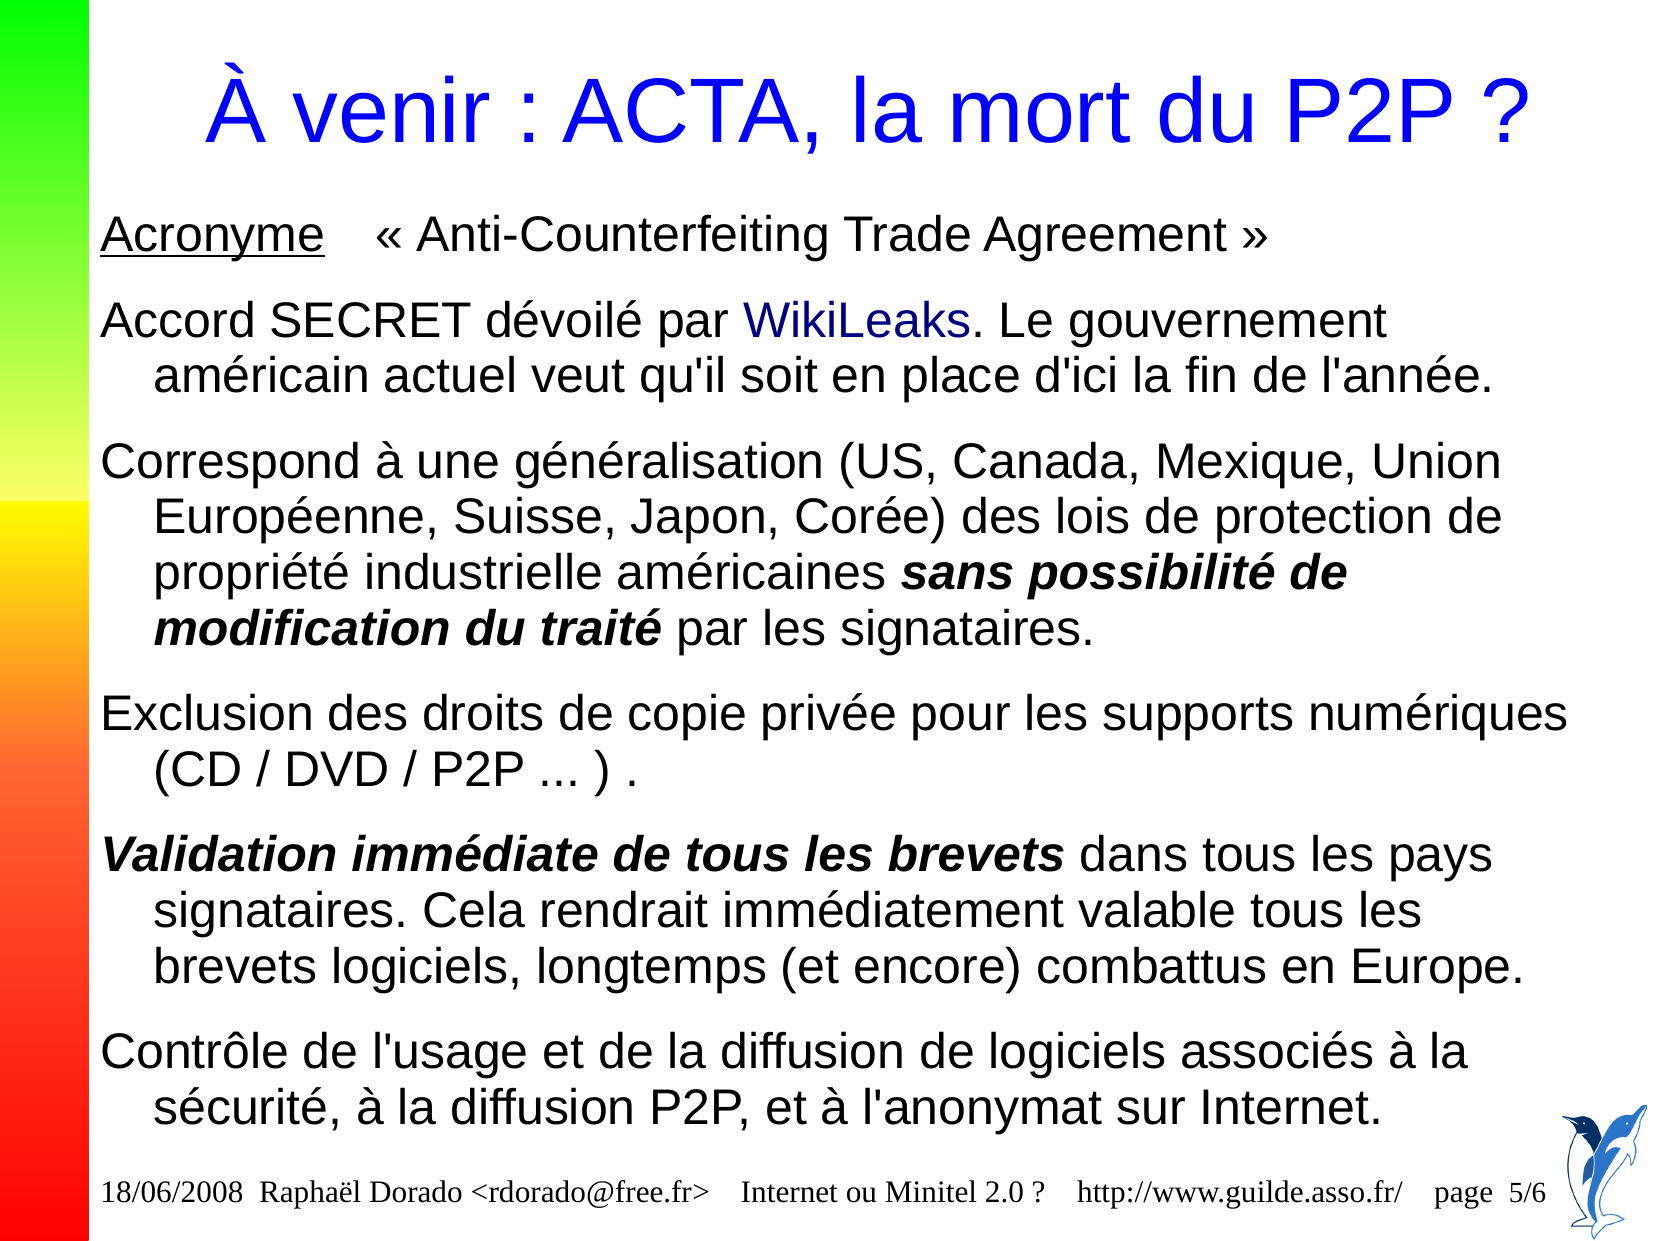

# À venir : ACTA, la mort du P2P ?
Acronyme	« Anti-Counterfeiting Trade Agreement »
Accord SECRET dévoilé par WikiLeaks. Le gouvernement américain actuel veut qu'il soit en place d'ici la fin de l'année.
Correspond à une généralisation (US, Canada, Mexique, Union Européenne, Suisse, Japon, Corée) des lois de protection de propriété industrielle américaines sans possibilité de modification du traité par les signataires.
Exclusion des droits de copie privée pour les supports numériques (CD / DVD / P2P ... ) .
Validation immédiate de tous les brevets dans tous les pays signataires. Cela rendrait immédiatement valable tous les brevets logiciels, longtemps (et encore) combattus en Europe.
Contrôle de l'usage et de la diffusion de logiciels associés à la sécurité, à la diffusion P2P, et à l'anonymat sur Internet.